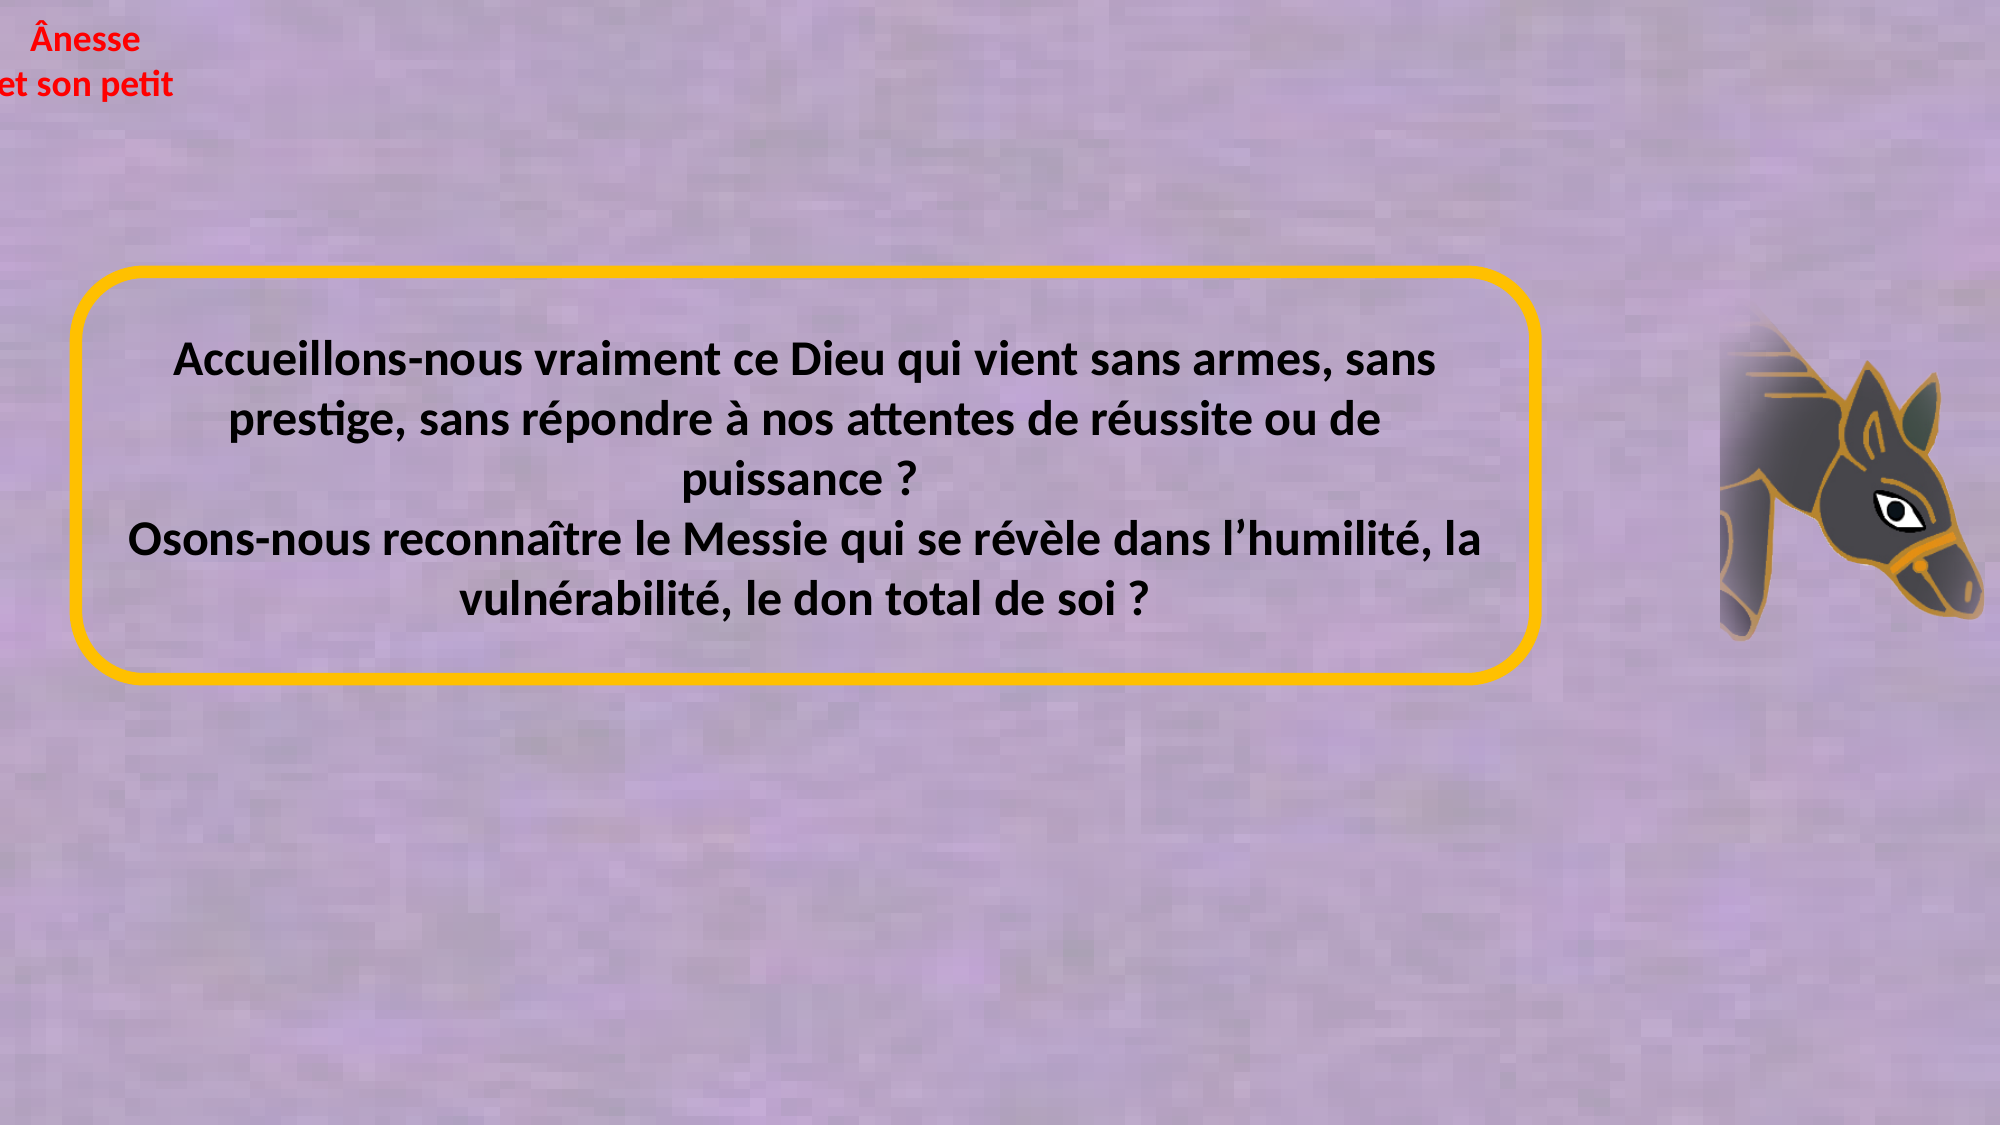

Ânesse
et son petit
Accueillons-nous vraiment ce Dieu qui vient sans armes, sans prestige, sans répondre à nos attentes de réussite ou de
puissance ?
Osons-nous reconnaître le Messie qui se révèle dans l’humilité, la
vulnérabilité, le don total de soi ?